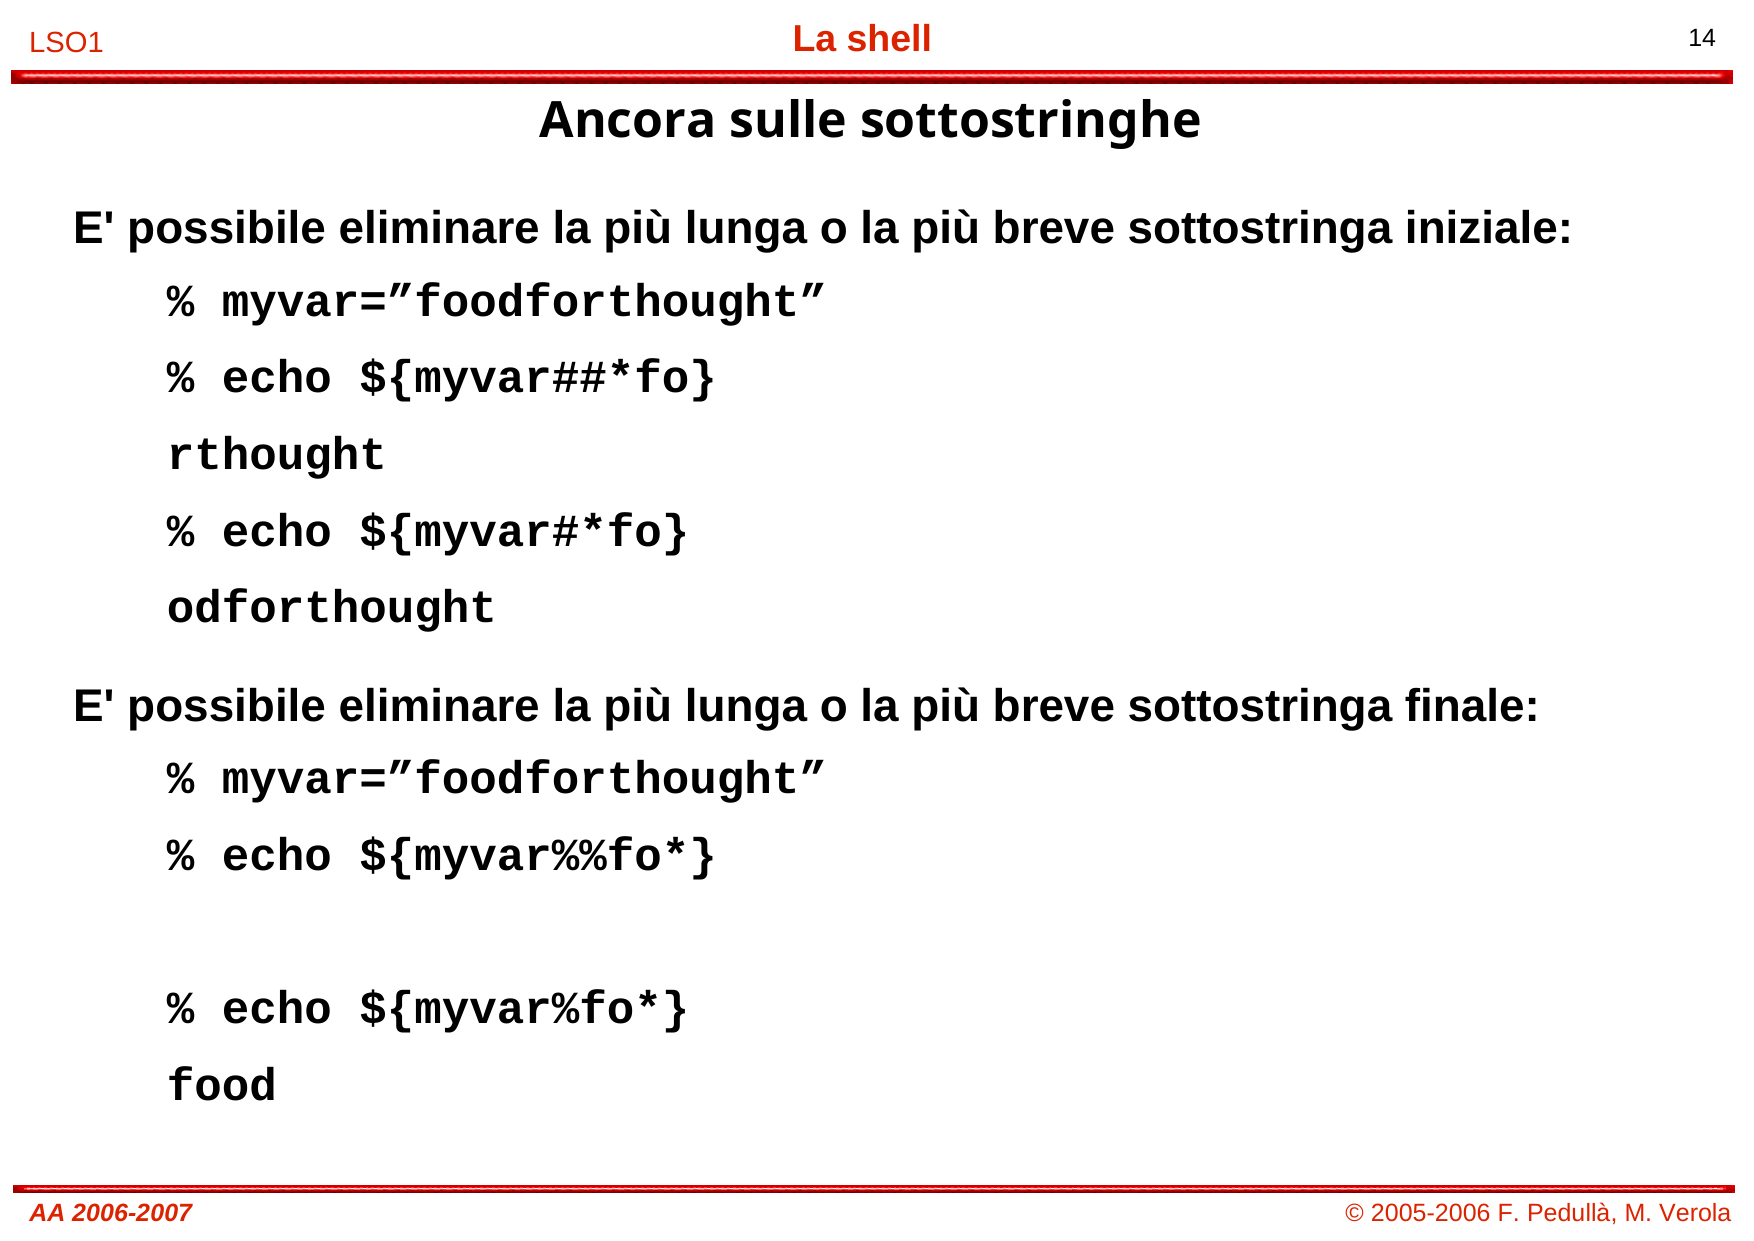

# Ancora sulle sottostringhe
E' possibile eliminare la più lunga o la più breve sottostringa iniziale:
% myvar=”foodforthought”
% echo ${myvar##*fo}
rthought
% echo ${myvar#*fo}
odforthought
E' possibile eliminare la più lunga o la più breve sottostringa finale:
% myvar=”foodforthought”
% echo ${myvar%%fo*}
% echo ${myvar%fo*}
food